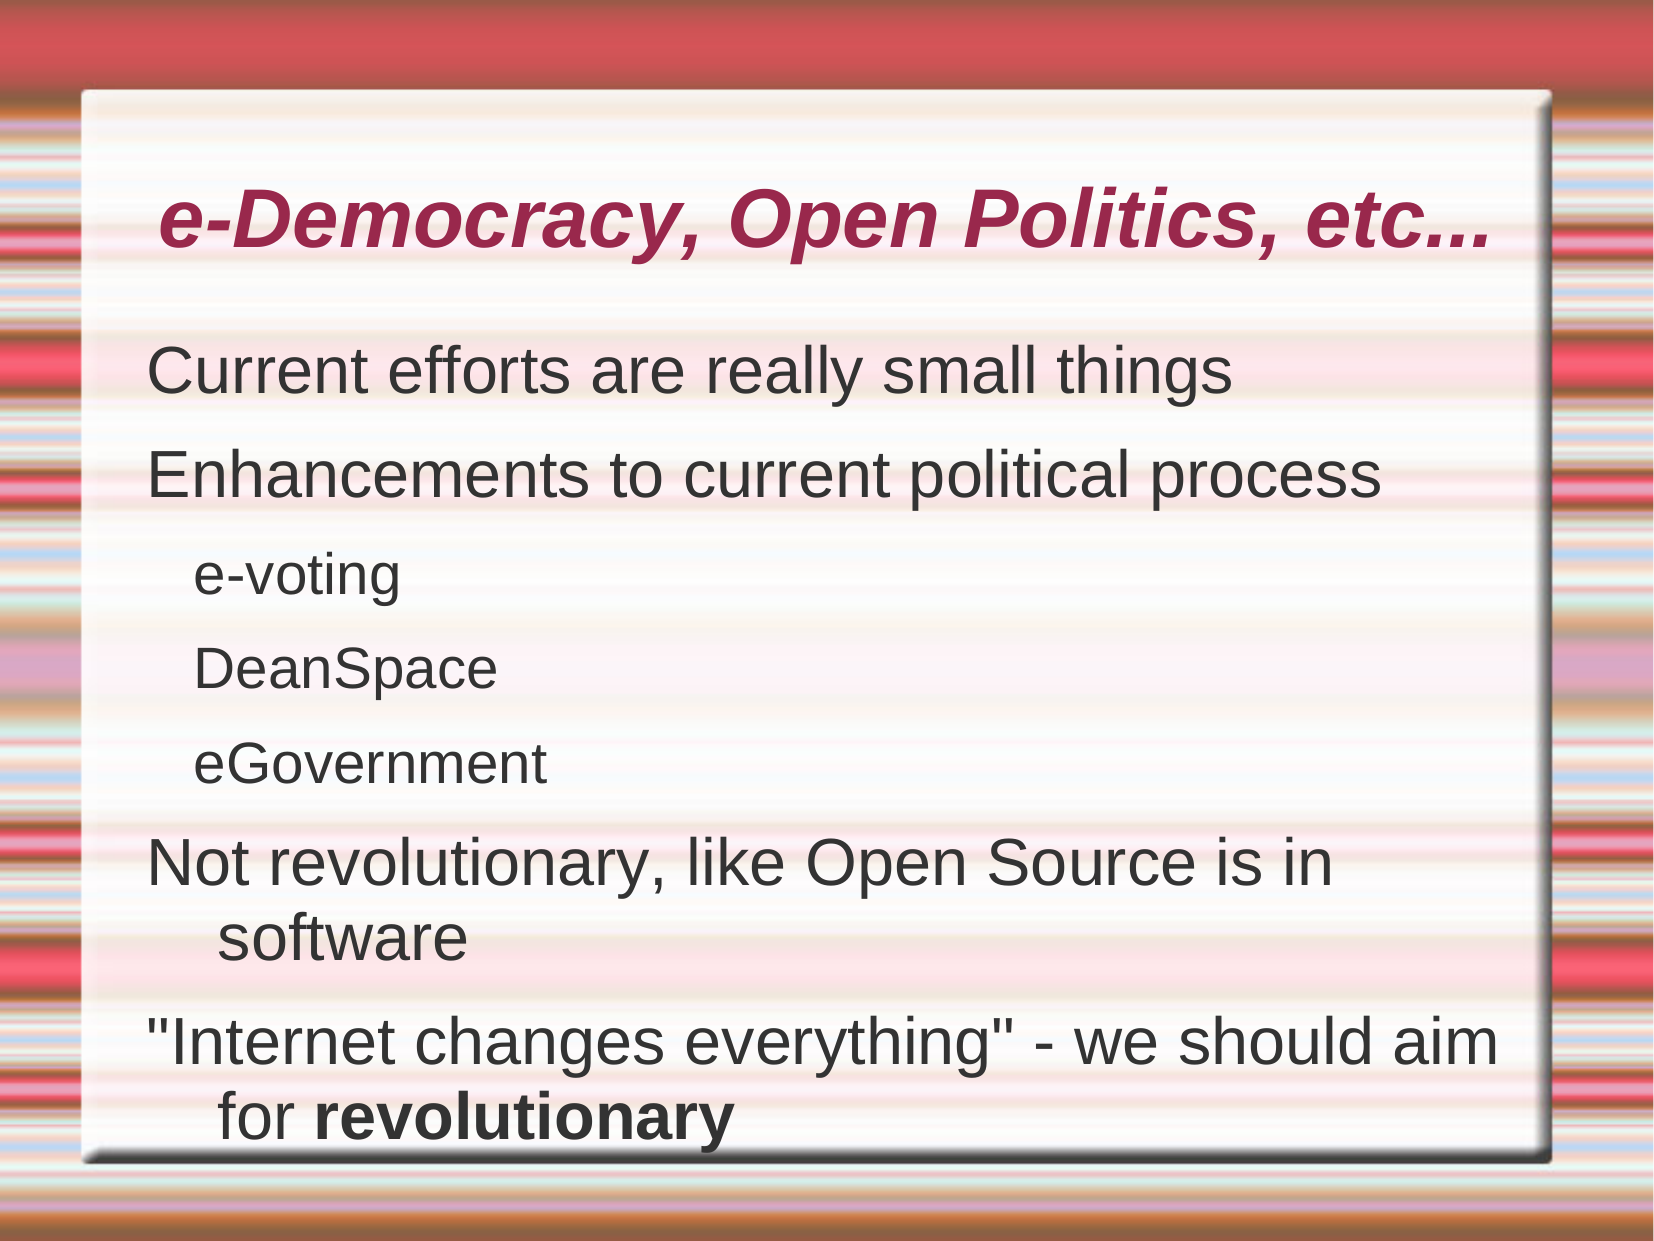

# e-Democracy, Open Politics, etc...
Current efforts are really small things
Enhancements to current political process
e-voting
DeanSpace
eGovernment
Not revolutionary, like Open Source is in software
"Internet changes everything" - we should aim for revolutionary